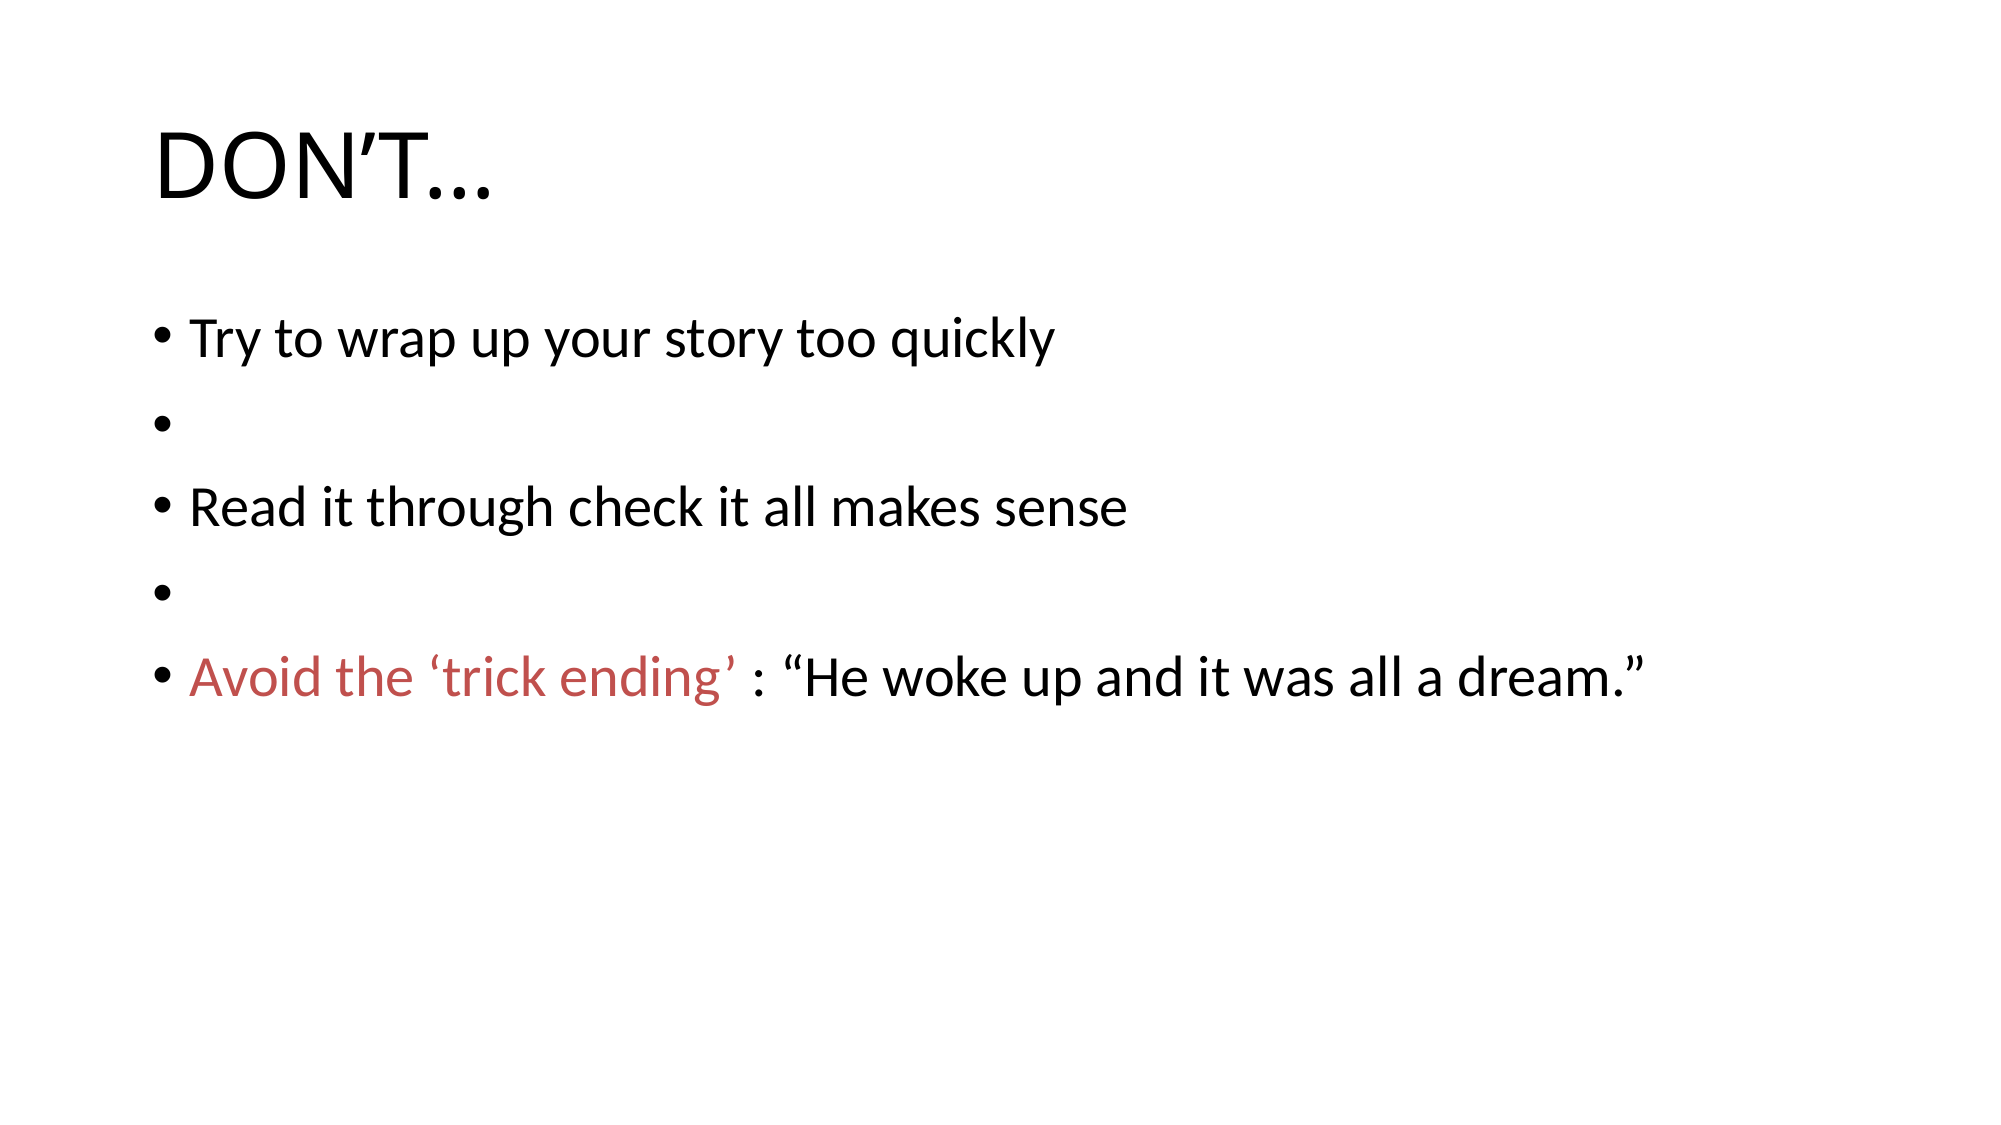

# DON’T…
Try to wrap up your story too quickly
Read it through check it all makes sense
Avoid the ‘trick ending’ : “He woke up and it was all a dream.”